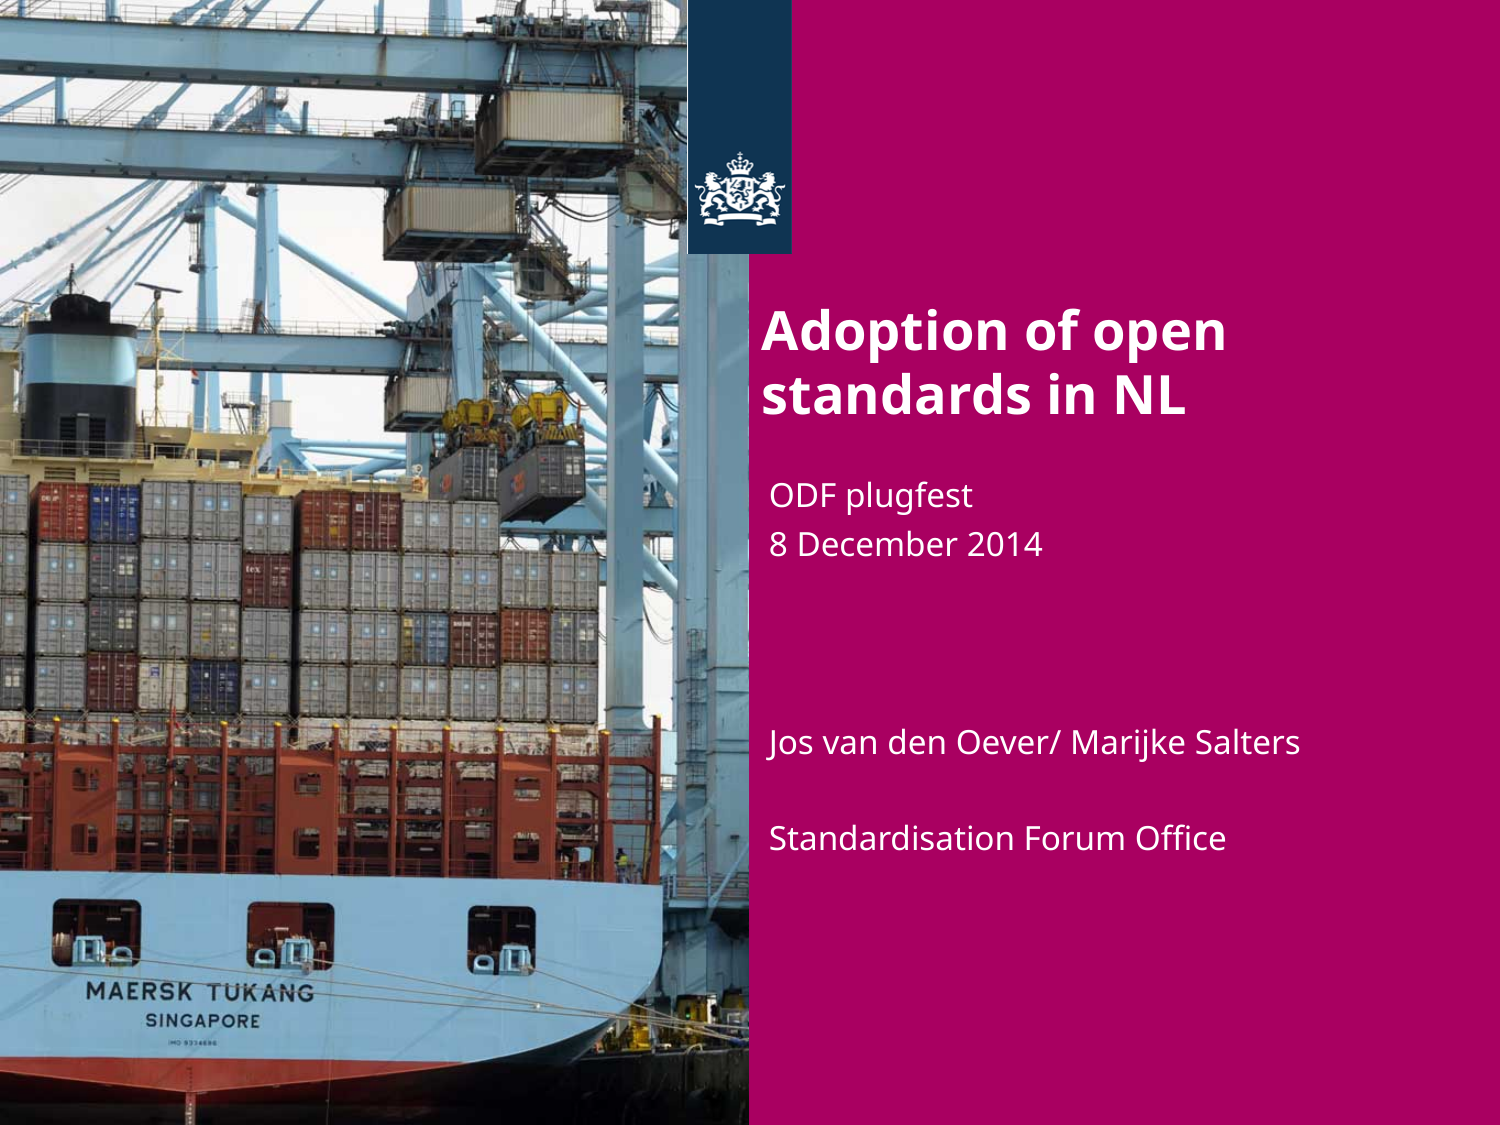

# Adoption of open standards in NL
ODF plugfest
8 December 2014
Jos van den Oever/ Marijke Salters
Standardisation Forum Office